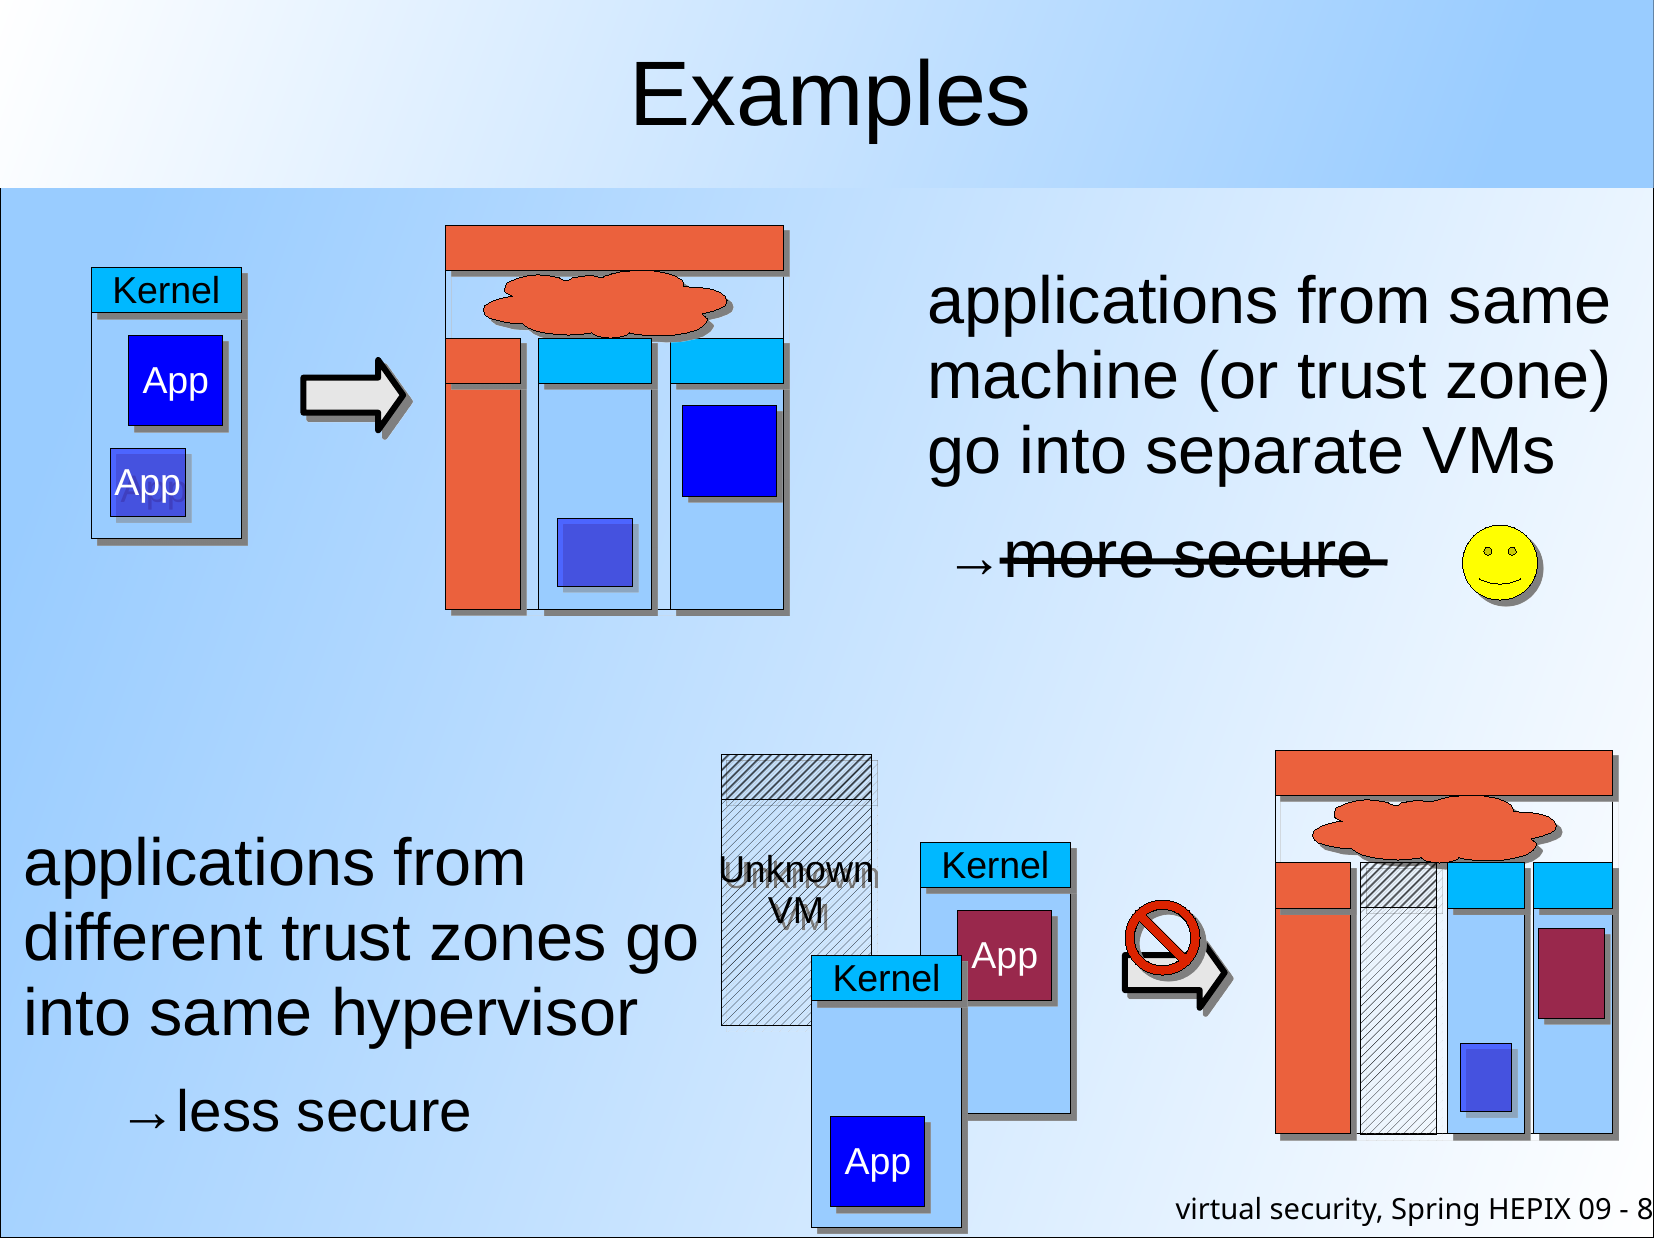

# Examples
applications from same machine (or trust zone) go into separate VMs
→more secure
Kernel
App
App
Unknown
VM
applications from different trust zones go into same hypervisor
→less secure
Kernel
App
Kernel
App
8